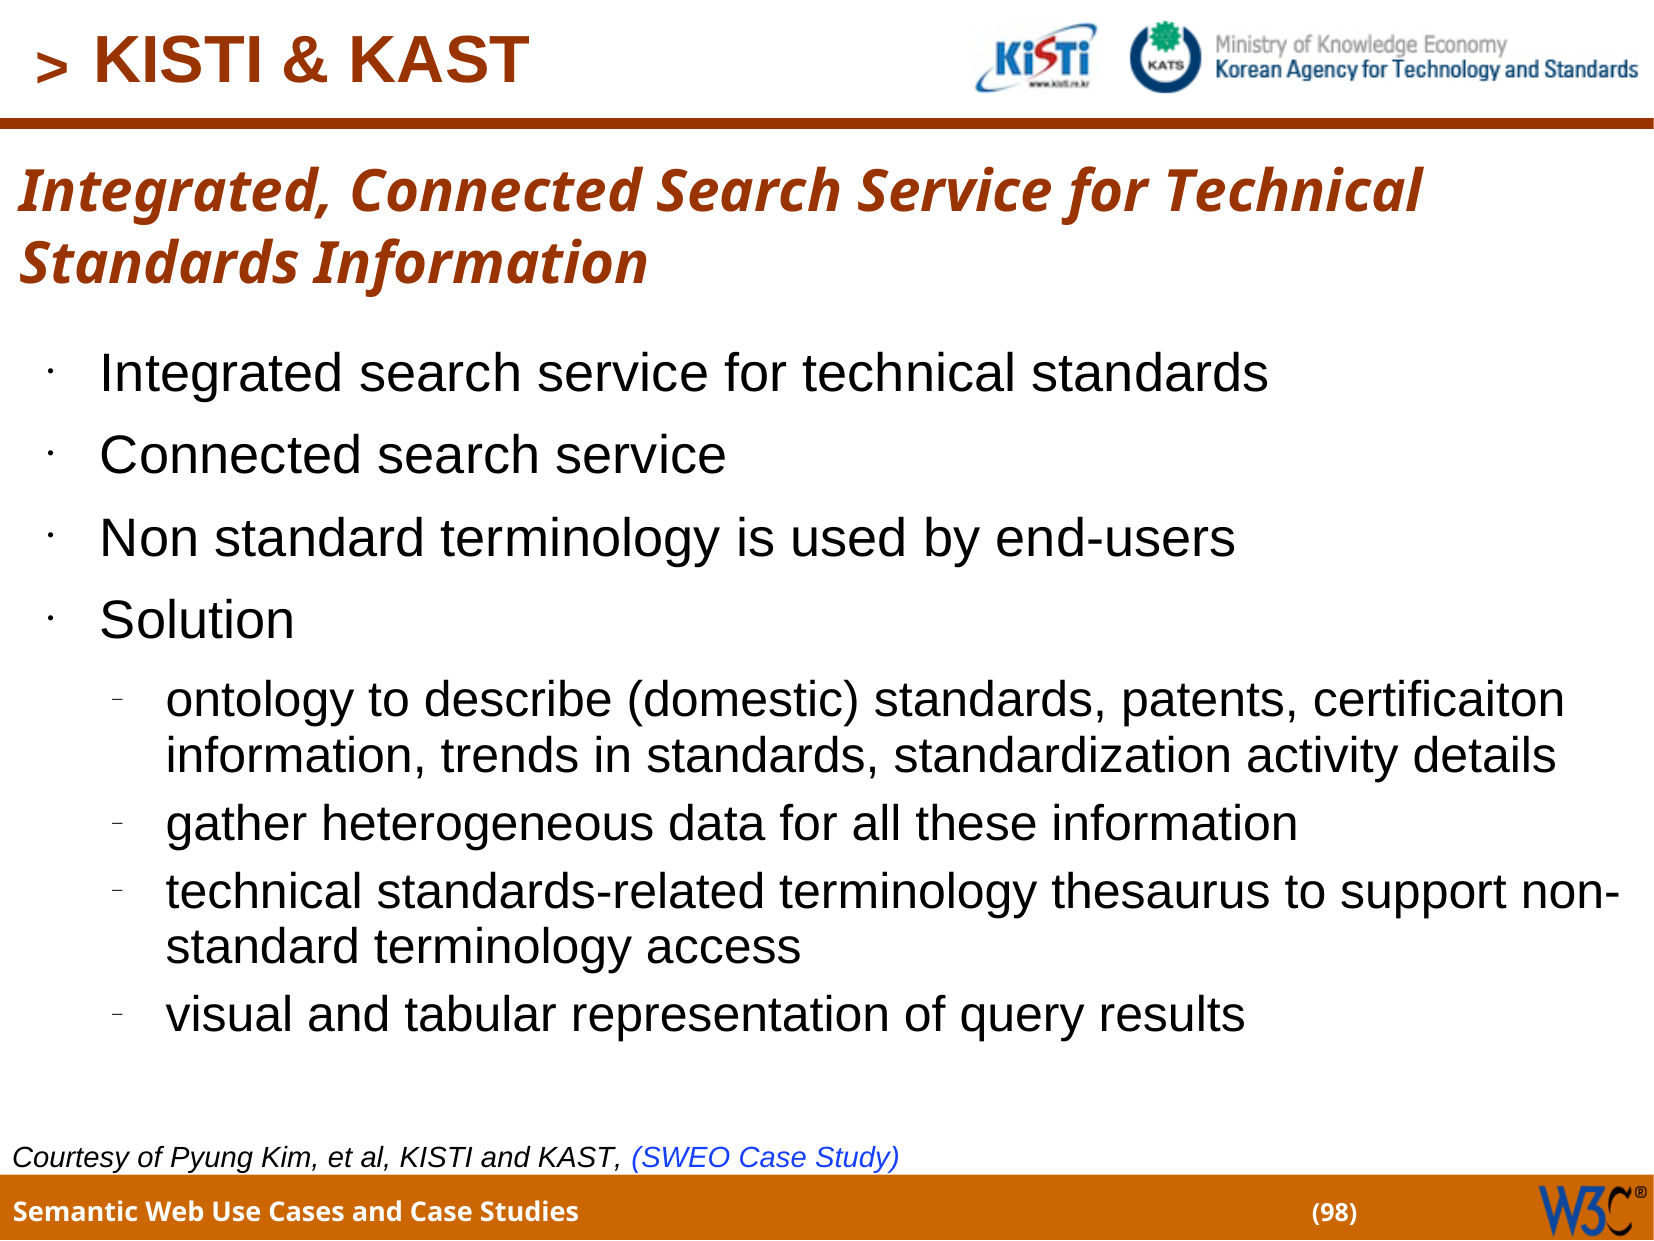

# KISTI & KAST
Integrated, Connected Search Service for Technical Standards Information
Integrated search service for technical standards
Connected search service
Non standard terminology is used by end-users
Solution
ontology to describe (domestic) standards, patents, certificaiton information, trends in standards, standardization activity details
gather heterogeneous data for all these information
technical standards-related terminology thesaurus to support non-standard terminology access
visual and tabular representation of query results
Courtesy of Pyung Kim, et al, KISTI and KAST, (SWEO Case Study)